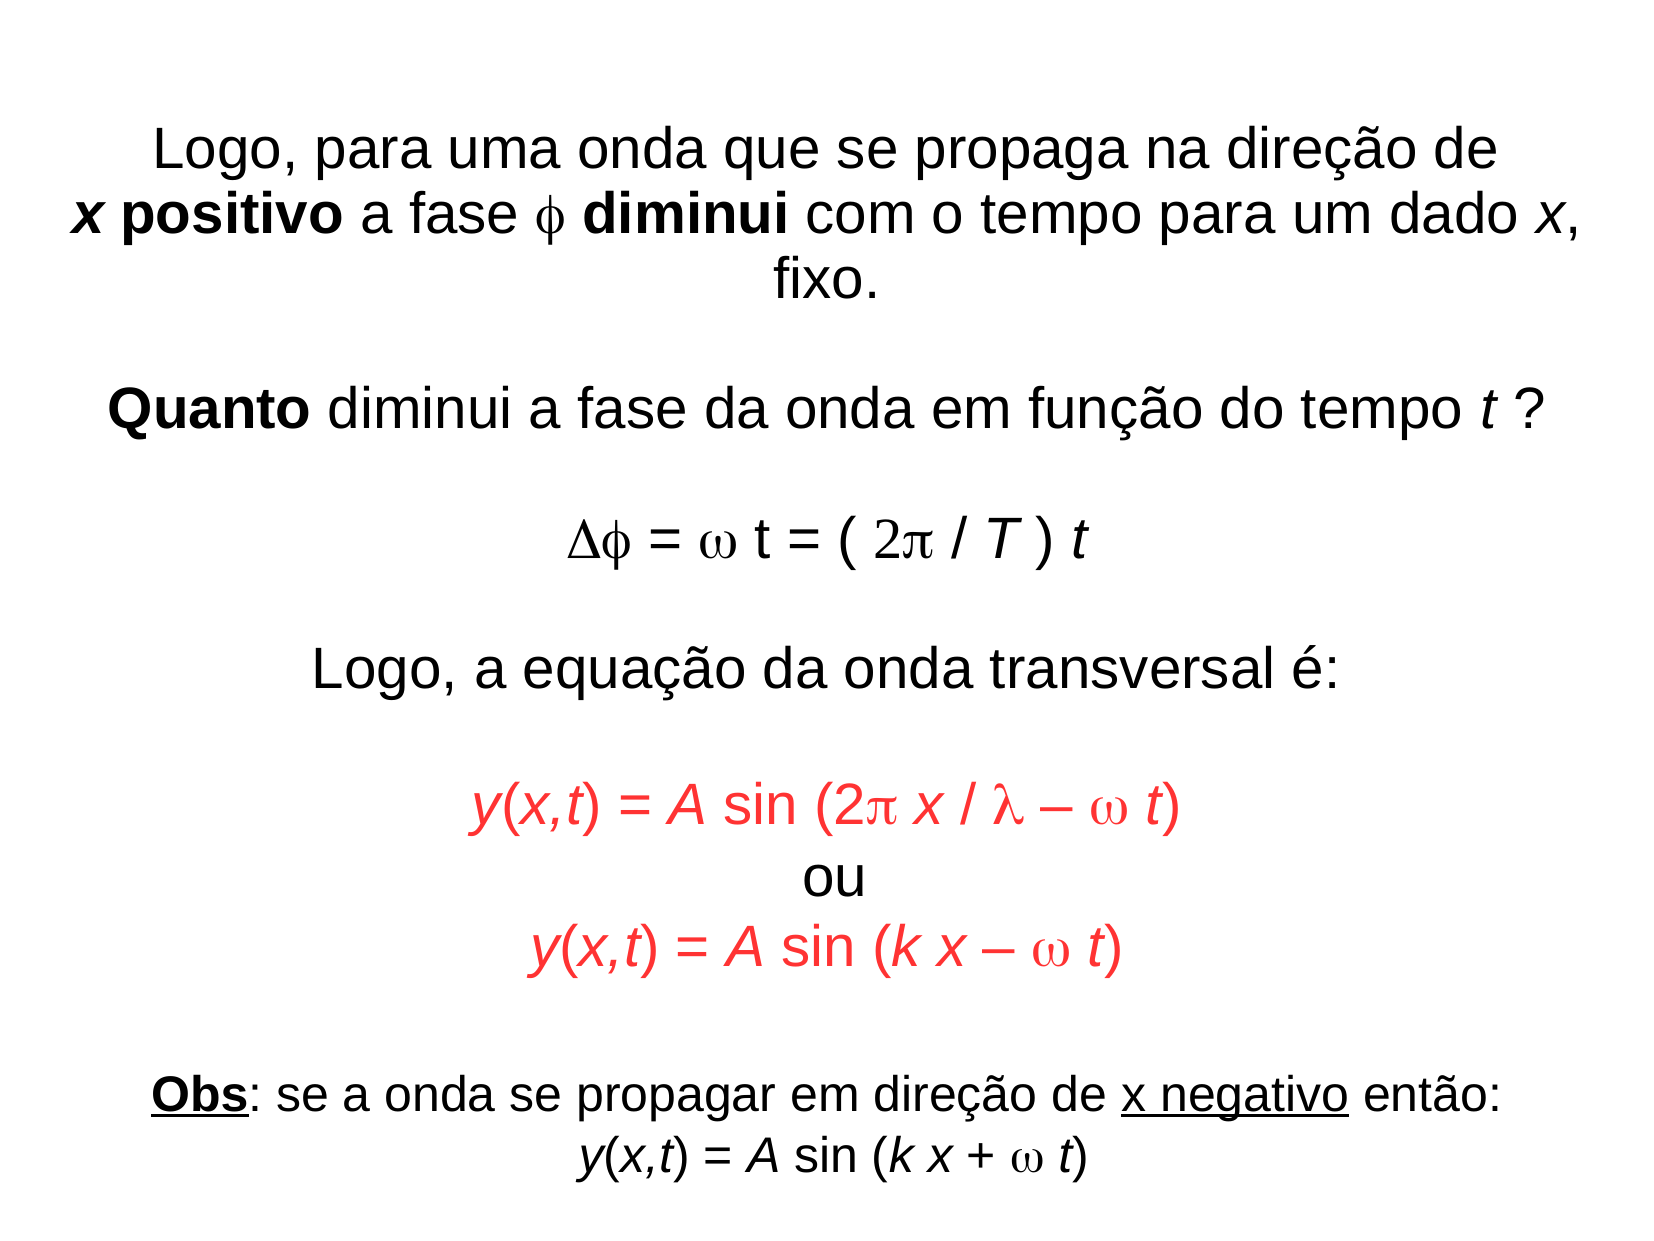

# Logo, para uma onda que se propaga na direção de
x positivo a fase f diminui com o tempo para um dado x, fixo.
Quanto diminui a fase da onda em função do tempo t ?
Df = w t = ( 2p / T ) t
Logo, a equação da onda transversal é:
y(x,t) = A sin (2p x / l – w t)
 ou
y(x,t) = A sin (k x – w t)
Obs: se a onda se propagar em direção de x negativo então:
 y(x,t) = A sin (k x + w t)